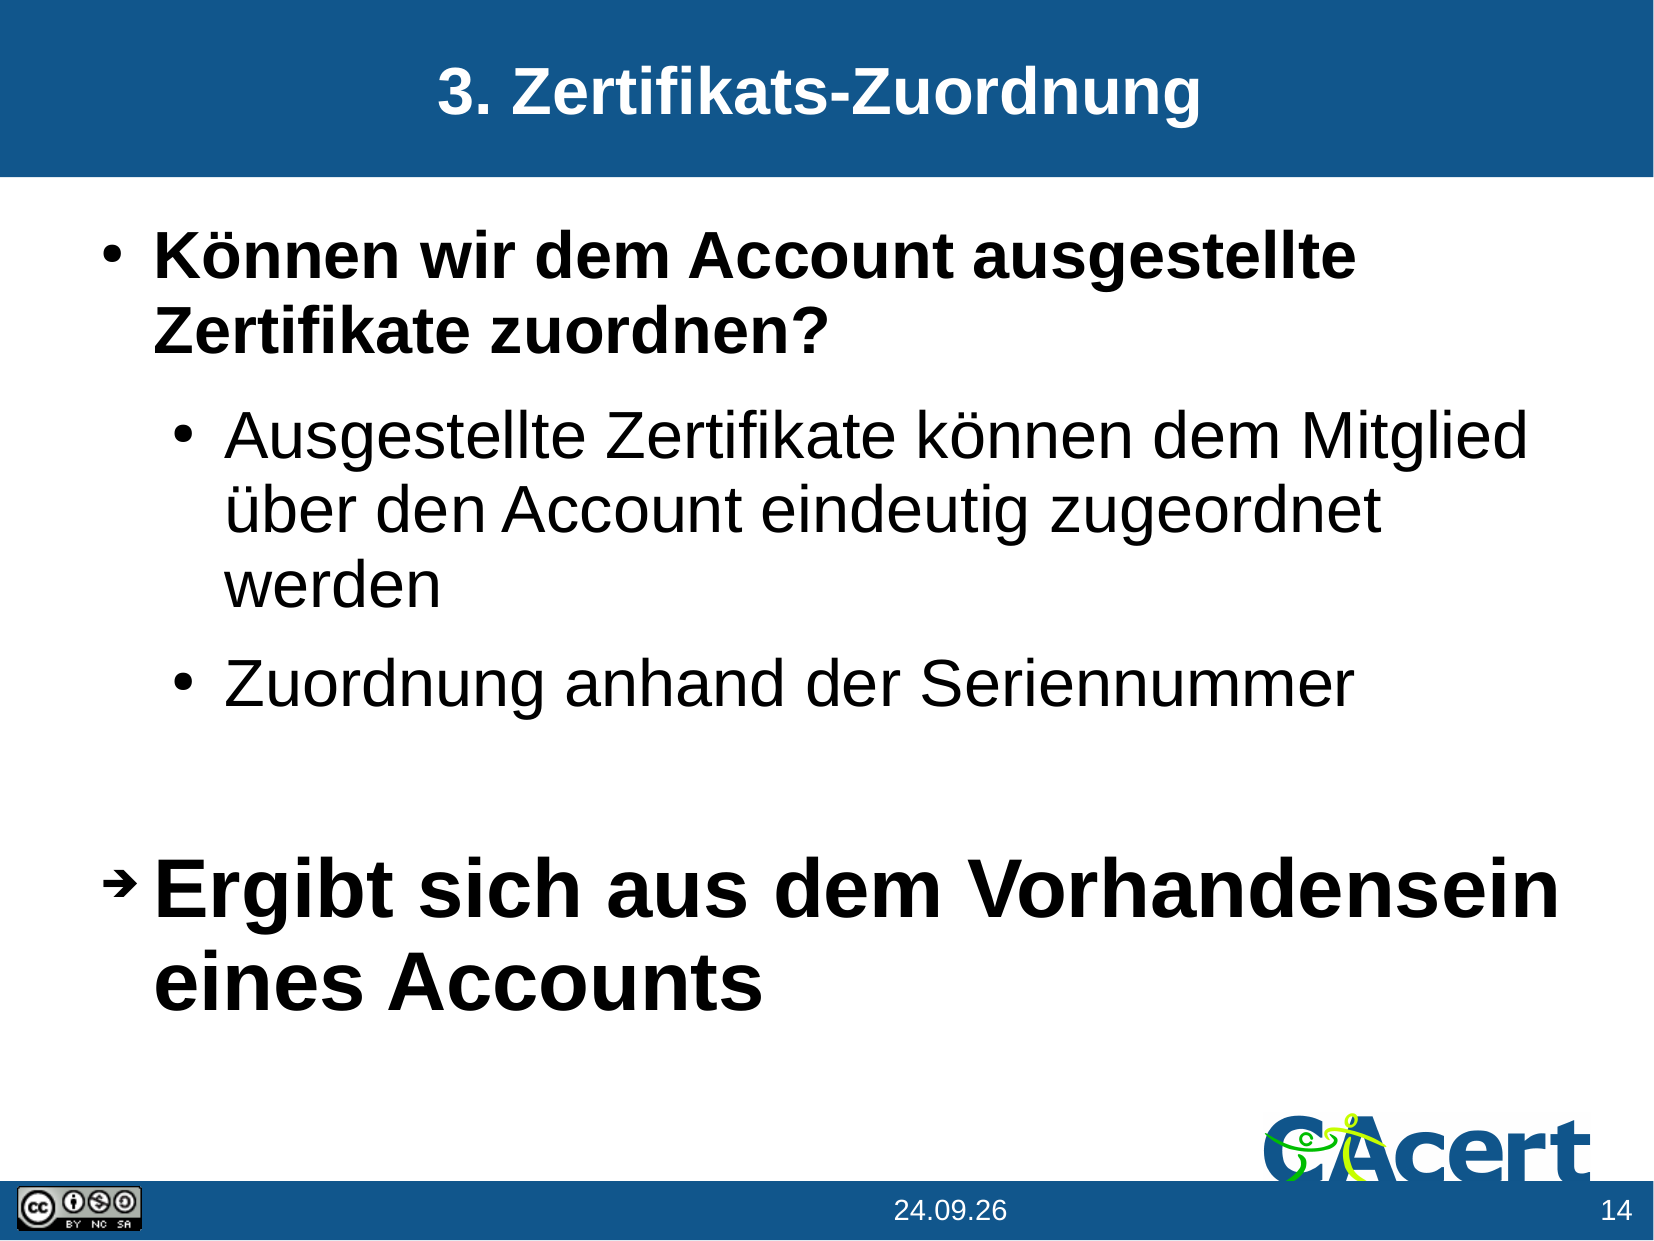

# 3. Zertifikats-Zuordnung
Können wir dem Account ausgestellte Zertifikate zuordnen?
Ausgestellte Zertifikate können dem Mitglied über den Account eindeutig zugeordnet werden
Zuordnung anhand der Seriennummer
Ergibt sich aus dem Vorhandensein eines Accounts